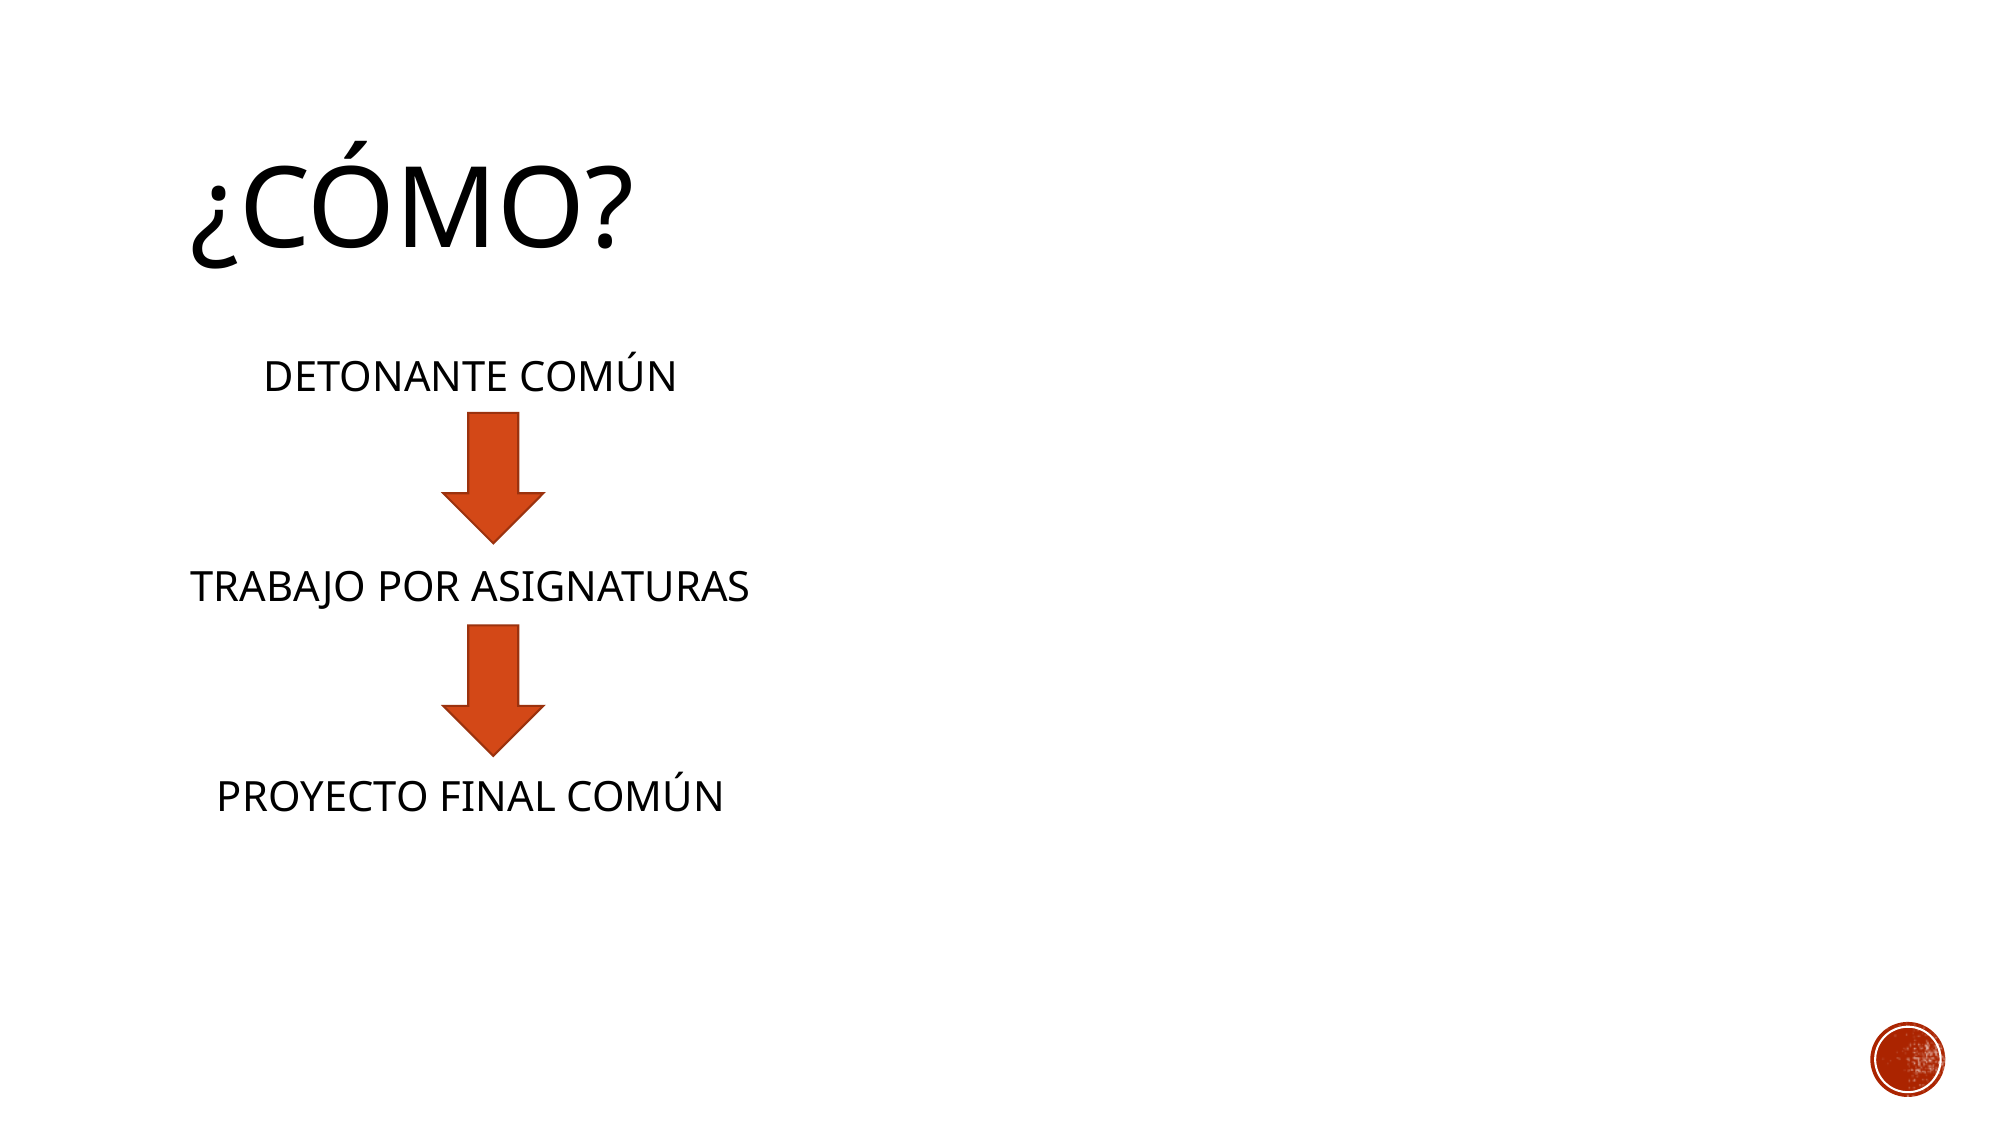

# ¿cómo?
DETONANTE COMÚN
TRABAJO POR ASIGNATURAS
PROYECTO FINAL COMÚN